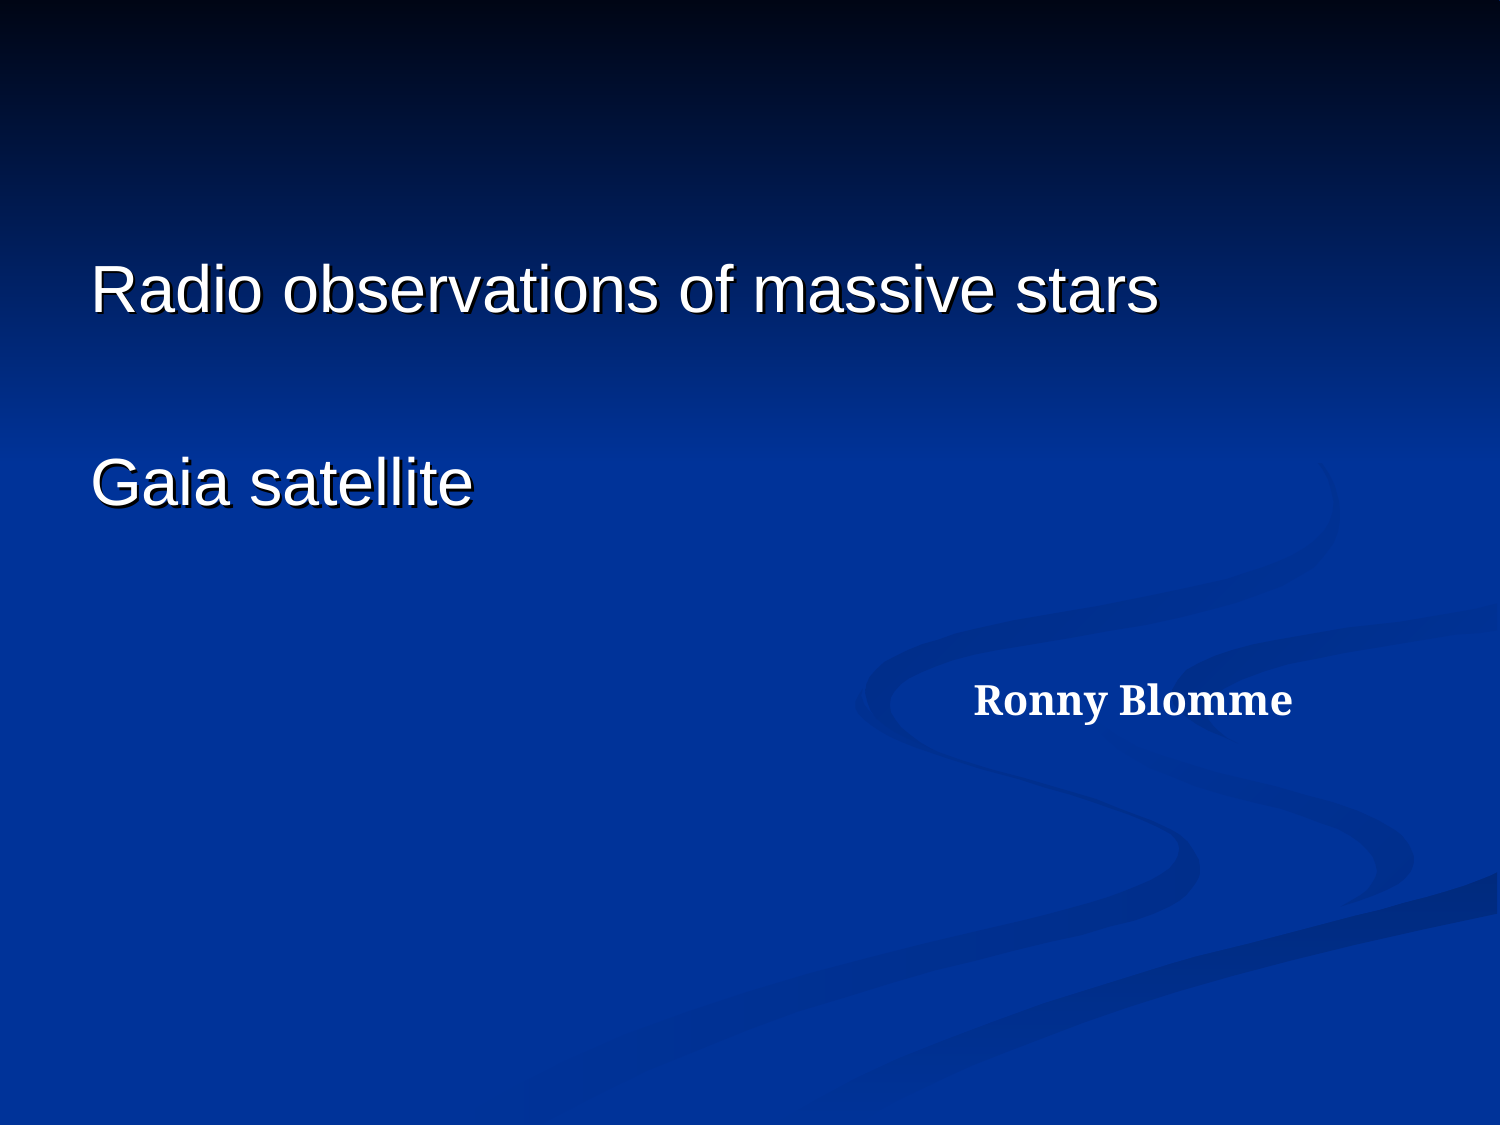

# Radio observations of massive stars
Gaia satellite
Ronny Blomme